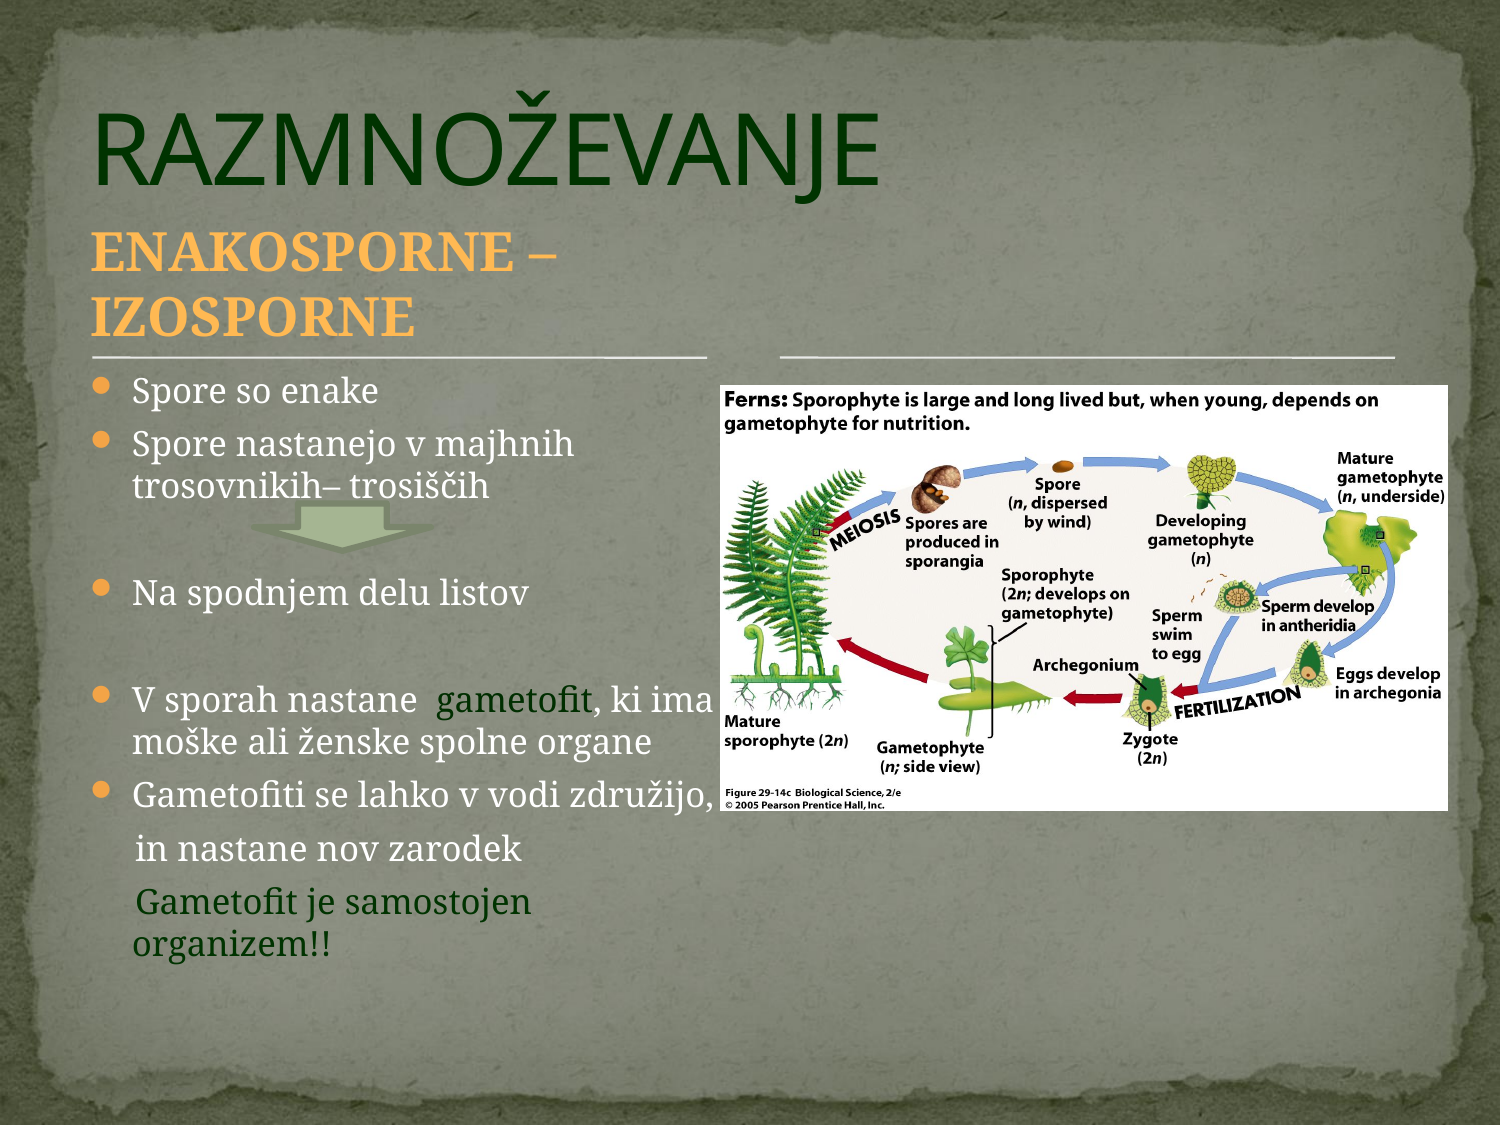

RAZMNOŽEVANJE
# ENAKOSPORNE –
IZOSPORNE
Spore so enake
Spore nastanejo v majhnih trosovnikih– trosiščih
Na spodnjem delu listov
V sporah nastane gametofit, ki ima moške ali ženske spolne organe
Gametofiti se lahko v vodi združijo,
 in nastane nov zarodek
 Gametofit je samostojen organizem!!